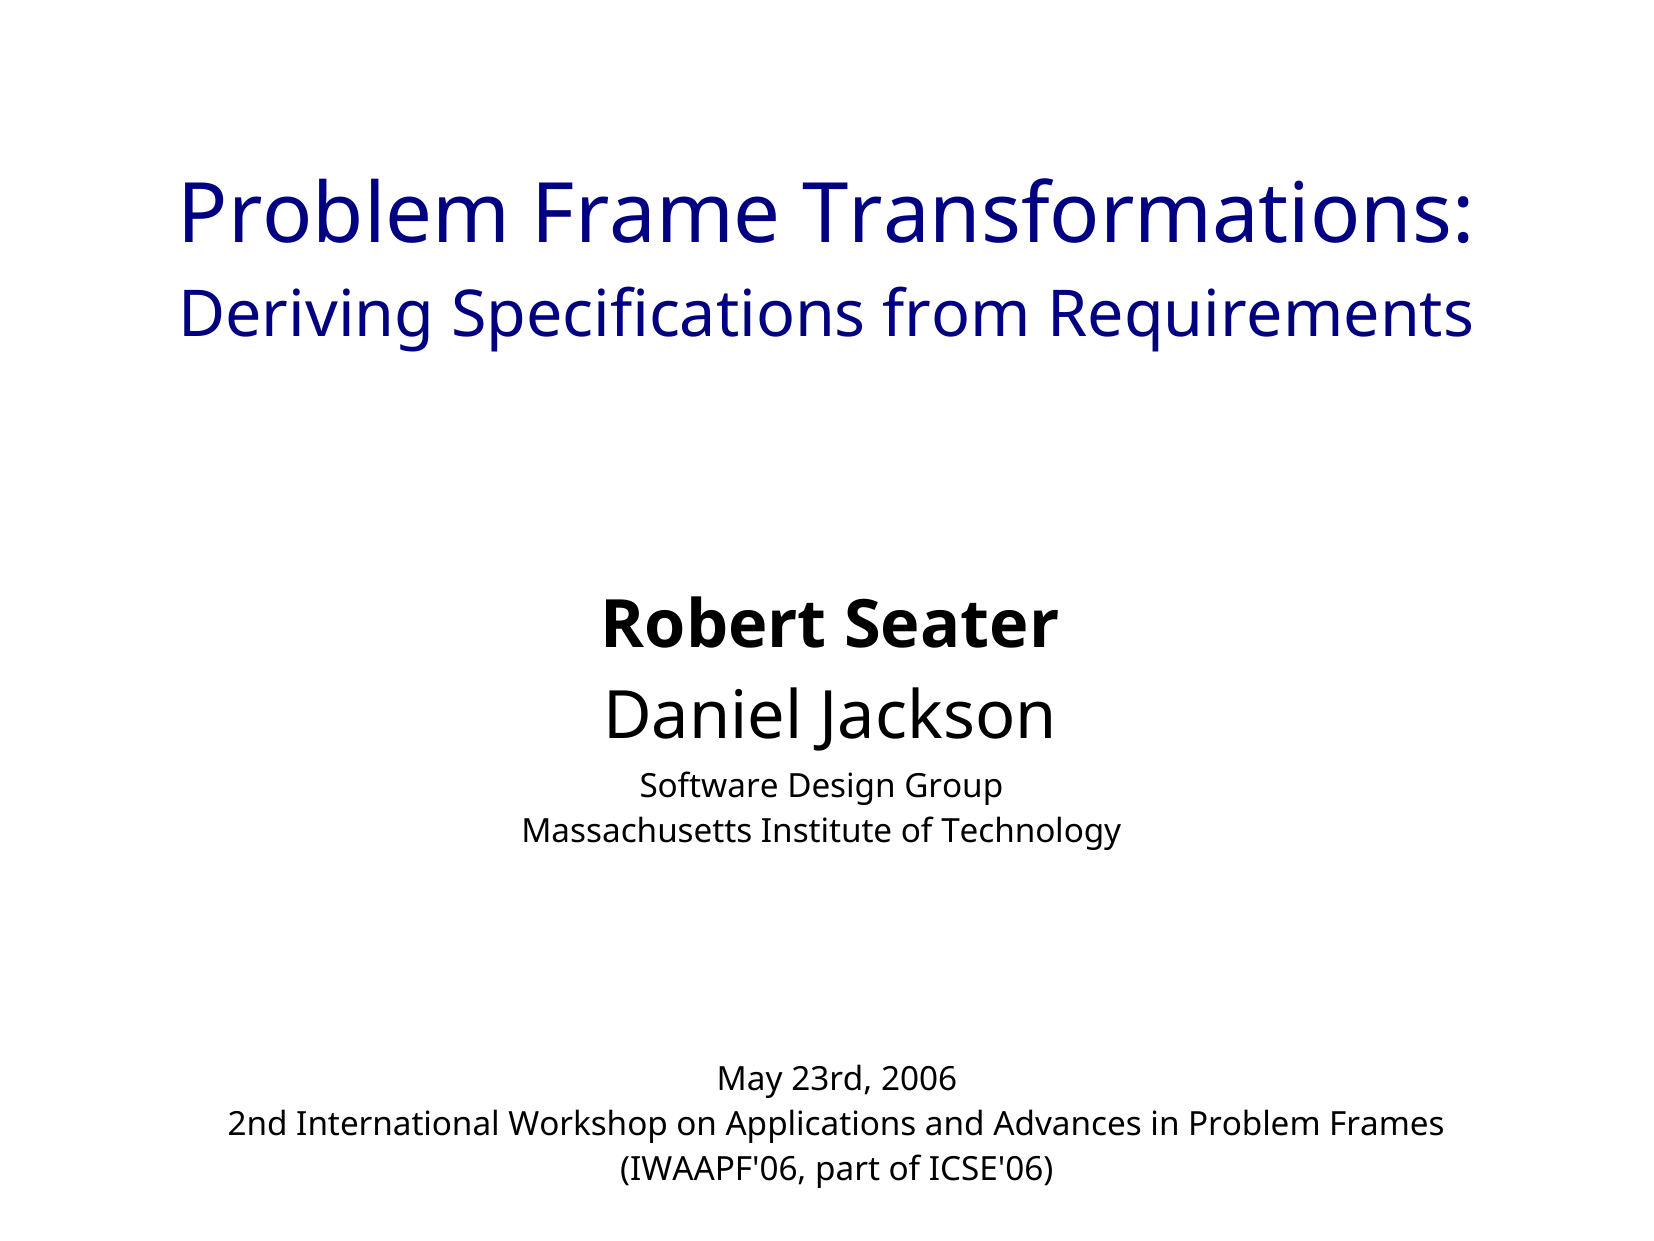

# Problem Frame Transformations: Deriving Specifications from Requirements
Robert Seater
Daniel Jackson
Software Design Group
Massachusetts Institute of Technology
May 23rd, 2006
2nd International Workshop on Applications and Advances in Problem Frames
(IWAAPF'06, part of ICSE'06)